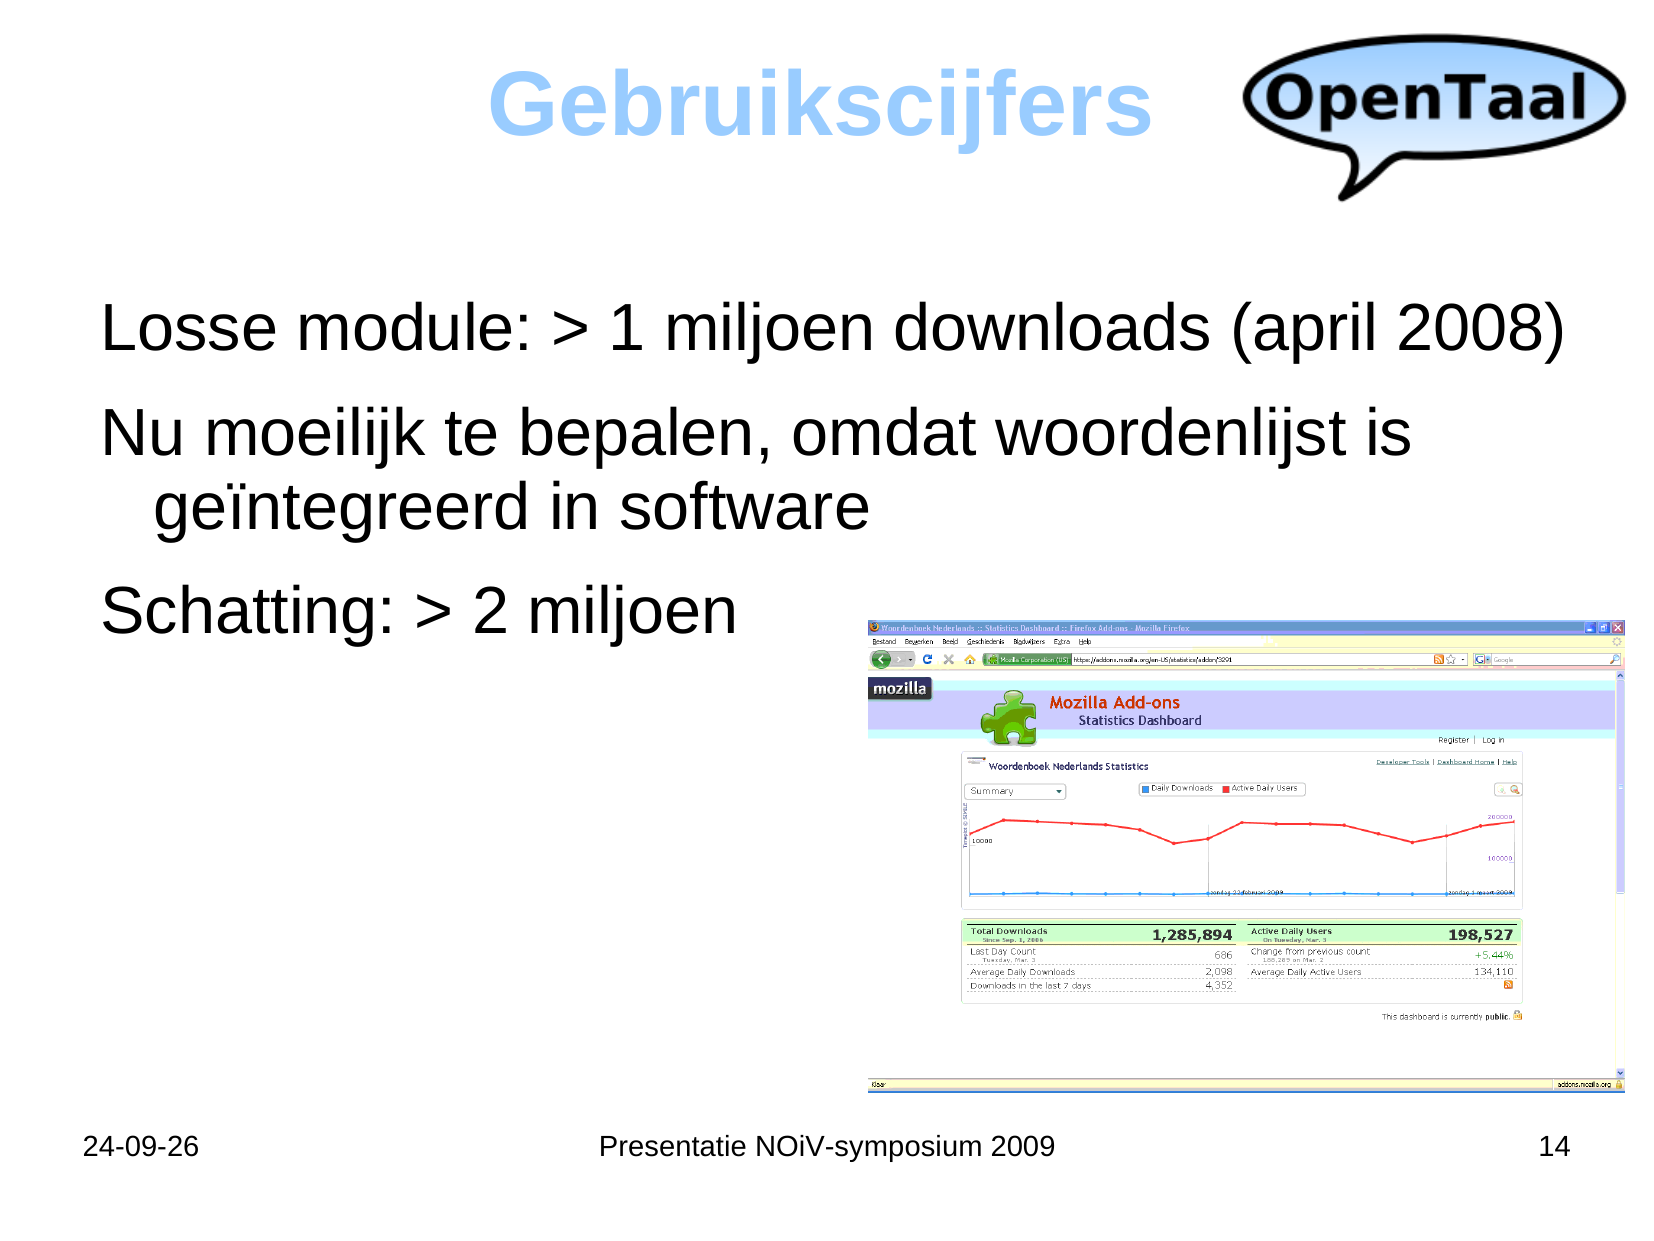

# Gebruikscijfers
Losse module: > 1 miljoen downloads (april 2008)
Nu moeilijk te bepalen, omdat woordenlijst is geïntegreerd in software
Schatting: > 2 miljoen
Presentatie NOiV-symposium 2009
14